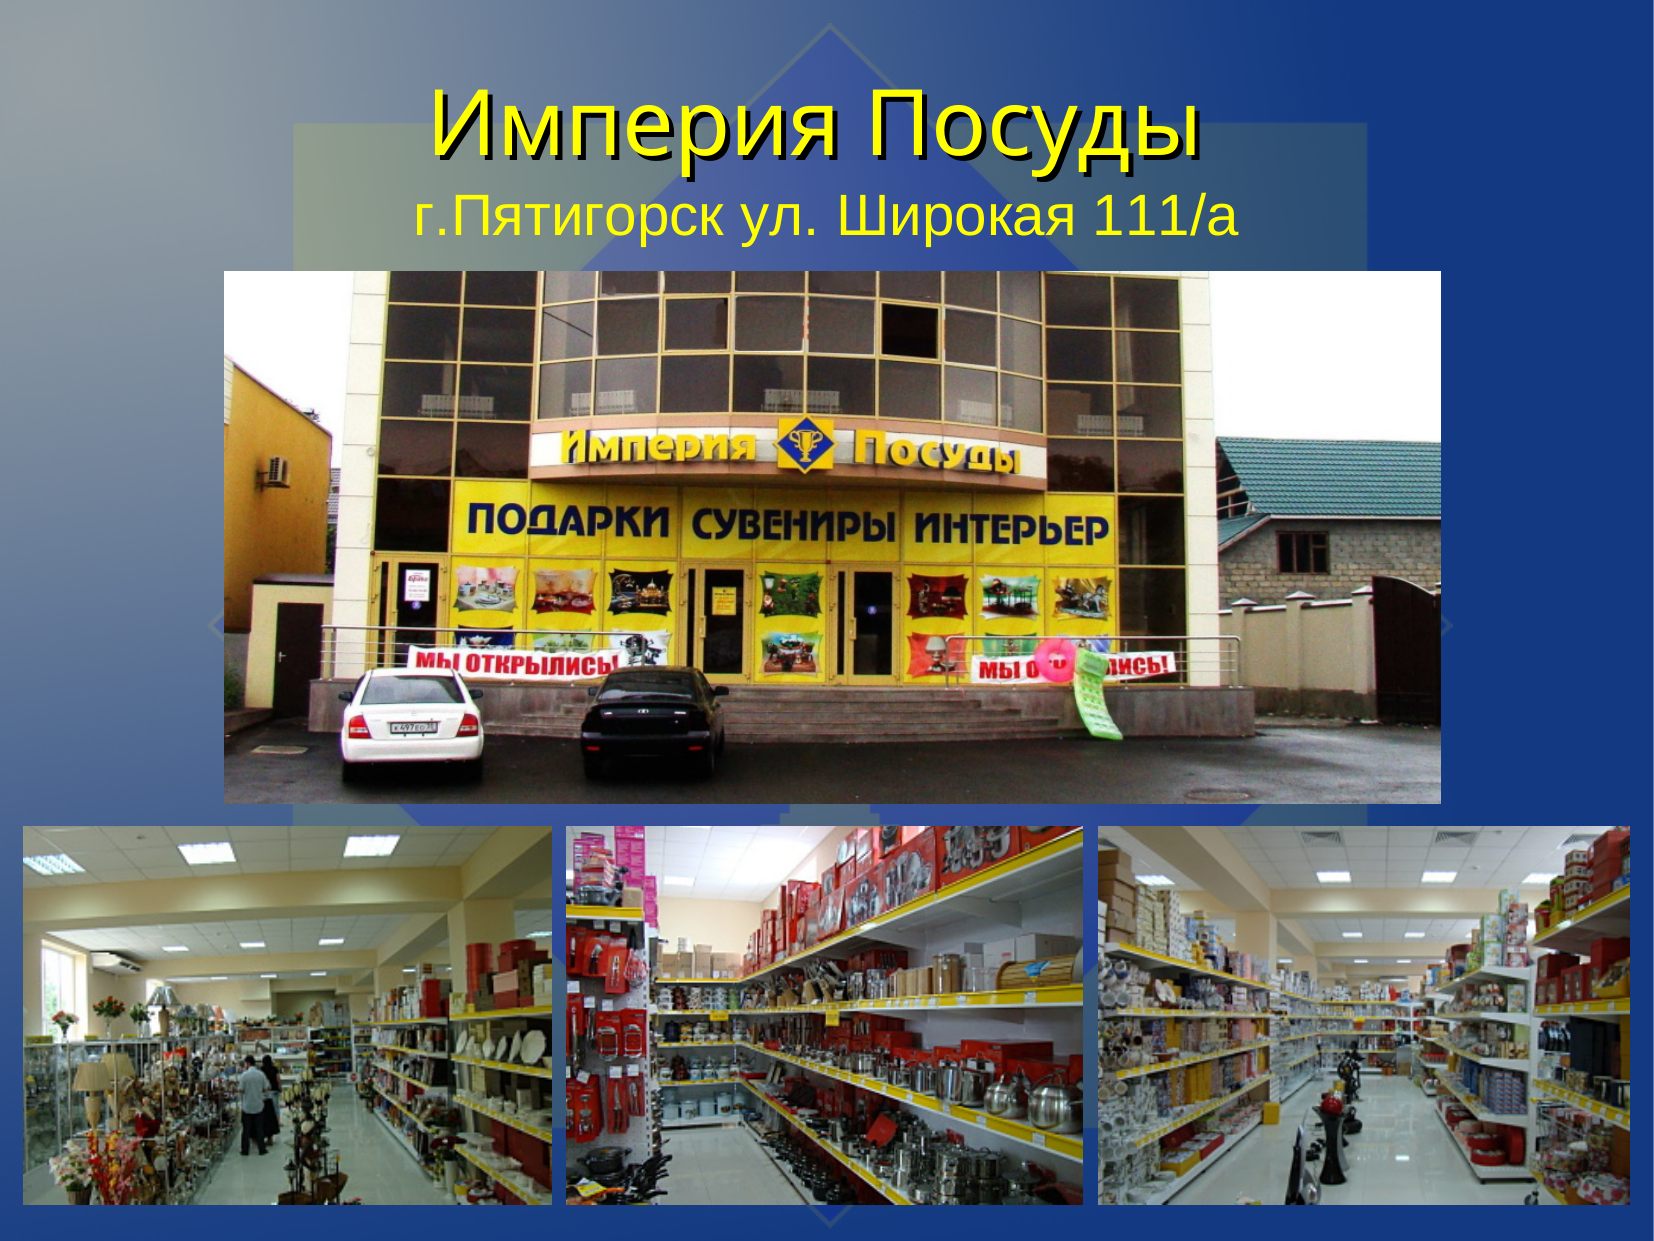

# Империя Посуды г.Пятигорск ул. Широкая 111/а